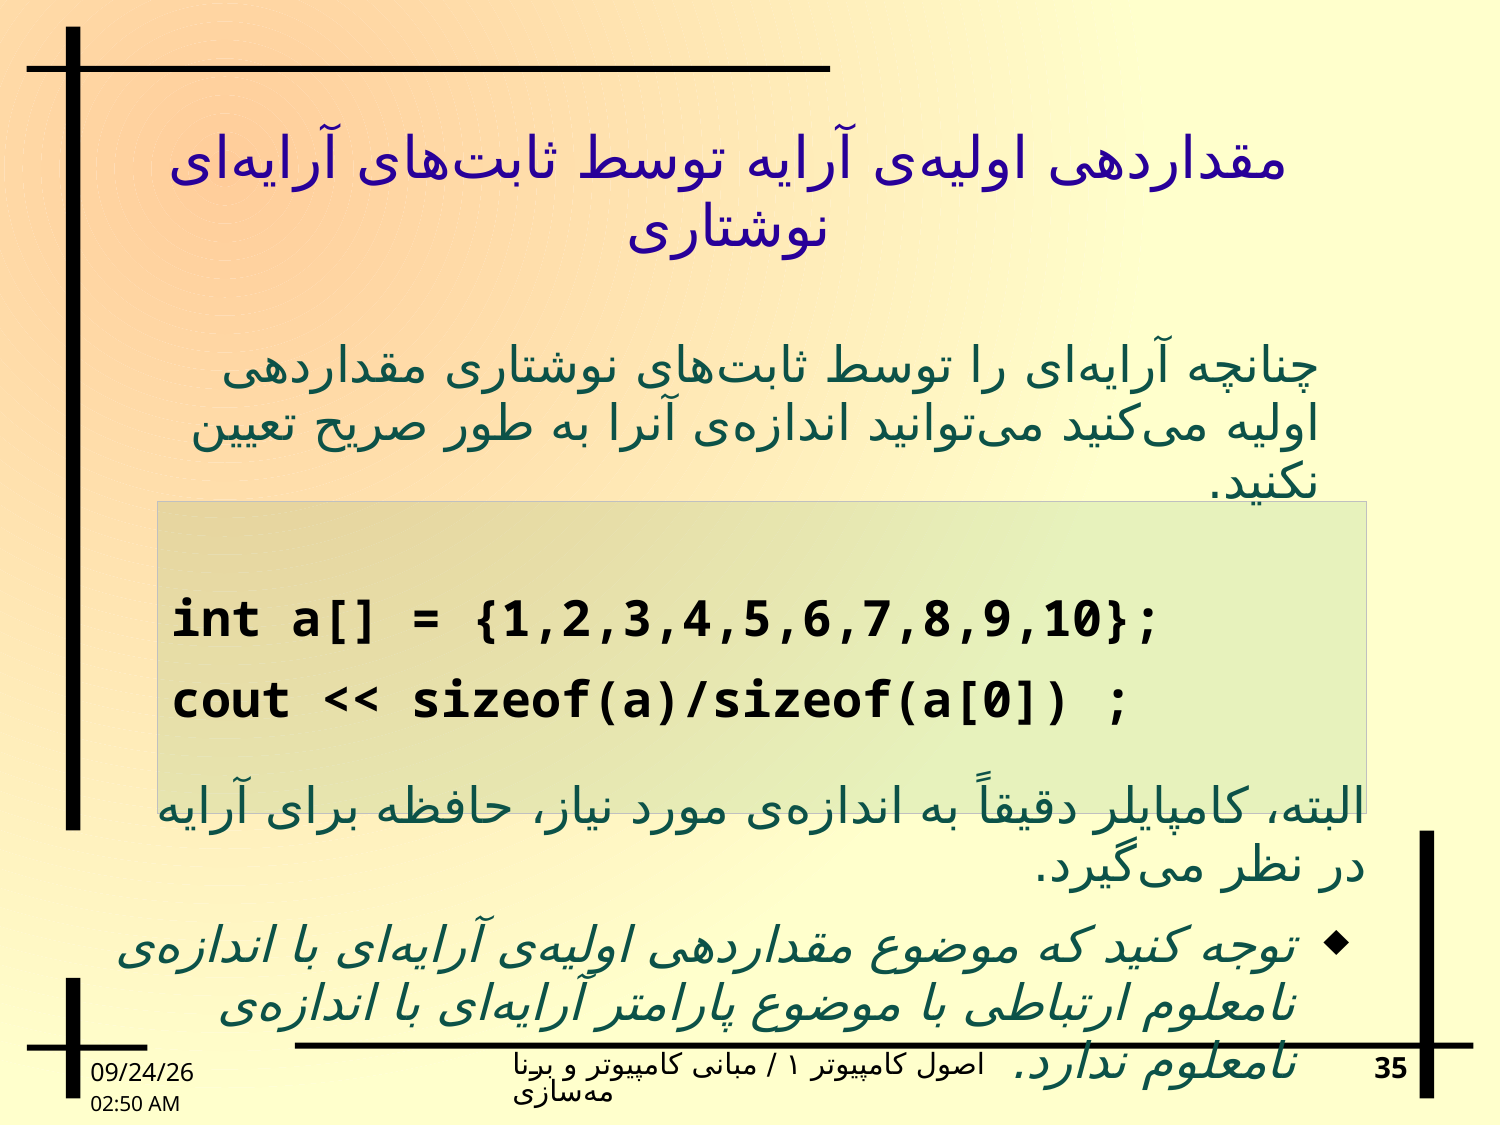

# مقداردهی اولیه‌ی آرایه توسط ثابت‌های آرایه‌ای نوشتاری
چنانچه آرایه‌ای را توسط ثابت‌های نوشتاری مقداردهی اولیه می‌کنید می‌توانید اندازه‌ی آنرا به طور صریح تعیین نکنید.
int a[] = {1,2,3,4,5,6,7,8,9,10};
cout << sizeof(a)/sizeof(a[0]) ;
البته، کامپایلر دقیقاً به اندازه‌ی مورد نیاز، حافظه برای آرایه در نظر می‌گیرد.
توجه کنید که موضوع مقداردهی اولیه‌ی آرایه‌‌ای با اندازه‌ی نامعلوم ارتباطی با موضوع پارامتر آرایه‌ای با اندازه‌ی نامعلوم ندارد.
اصول کامپیوتر ۱ / مبانی کامپیوتر و برنامه‌سازی
35